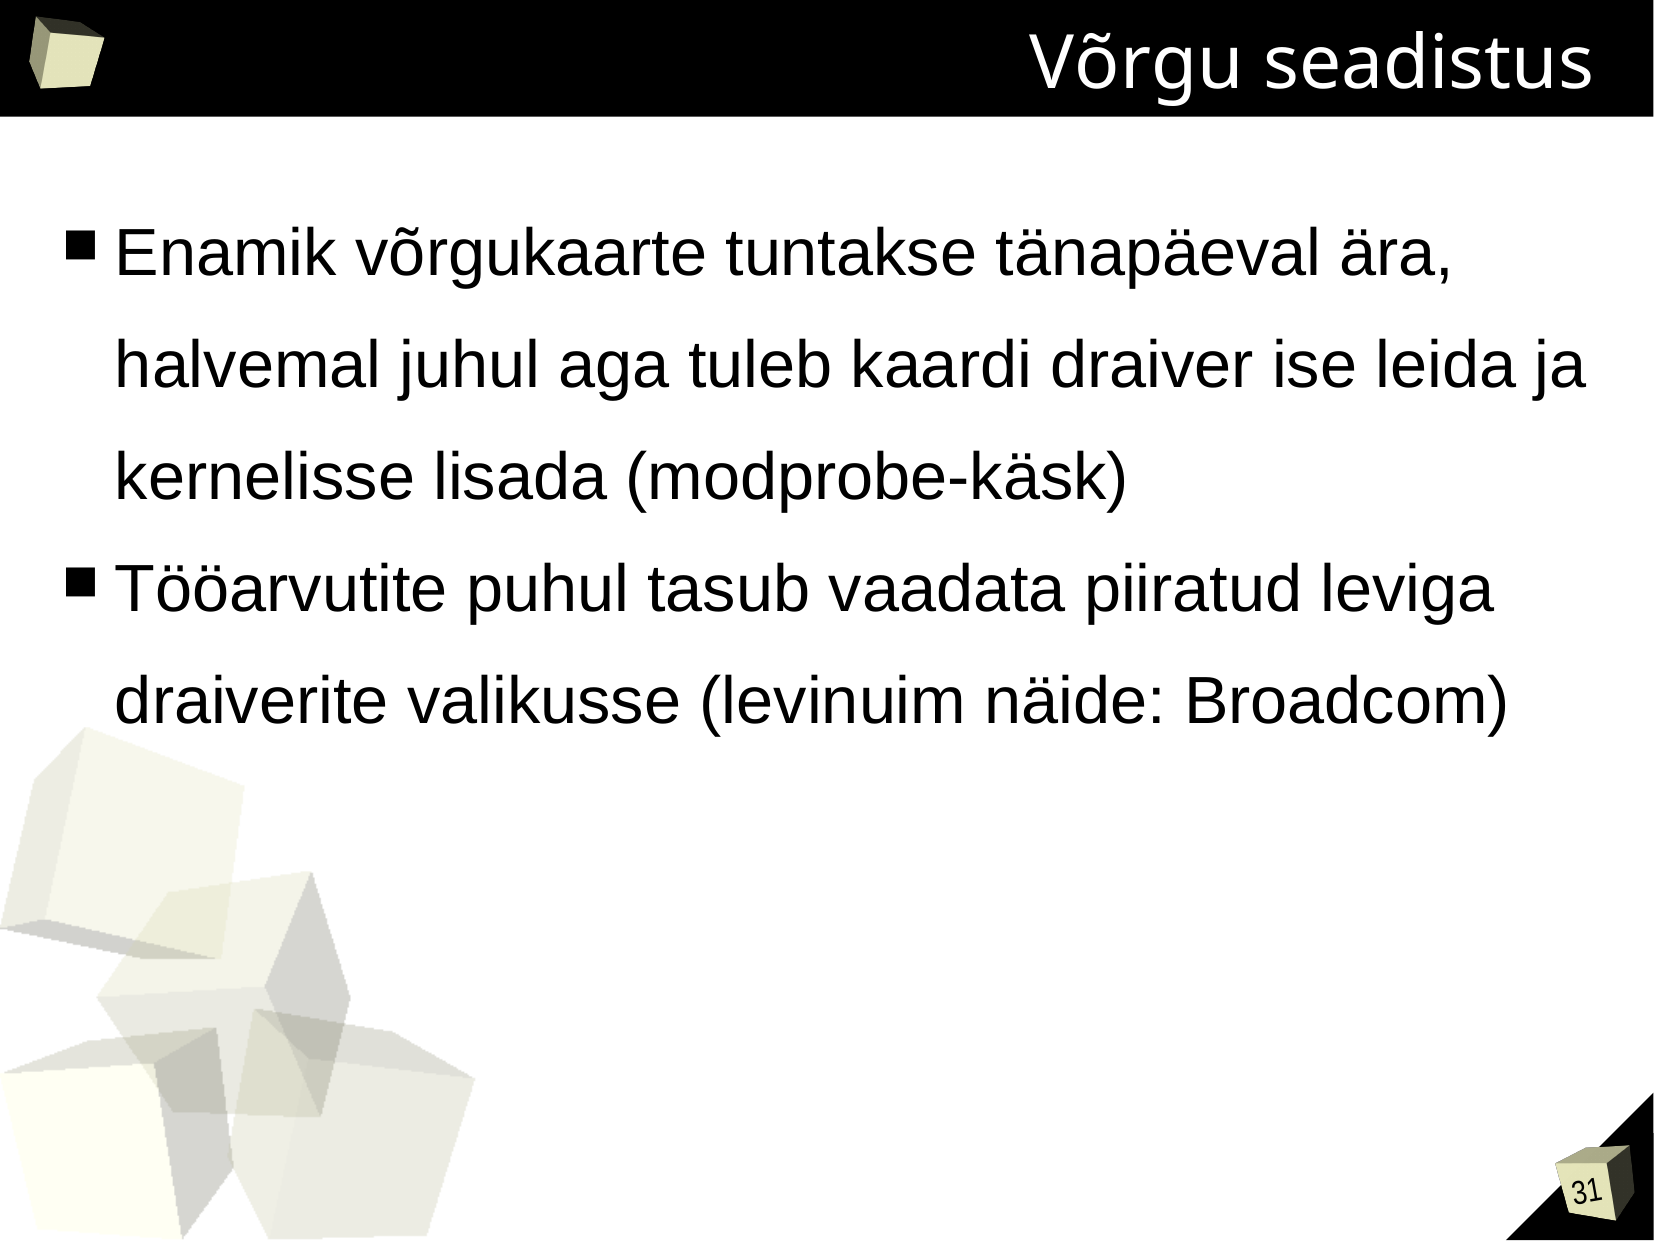

# Võrgu seadistus
Enamik võrgukaarte tuntakse tänapäeval ära, halvemal juhul aga tuleb kaardi draiver ise leida ja kernelisse lisada (modprobe-käsk)
Tööarvutite puhul tasub vaadata piiratud leviga draiverite valikusse (levinuim näide: Broadcom)